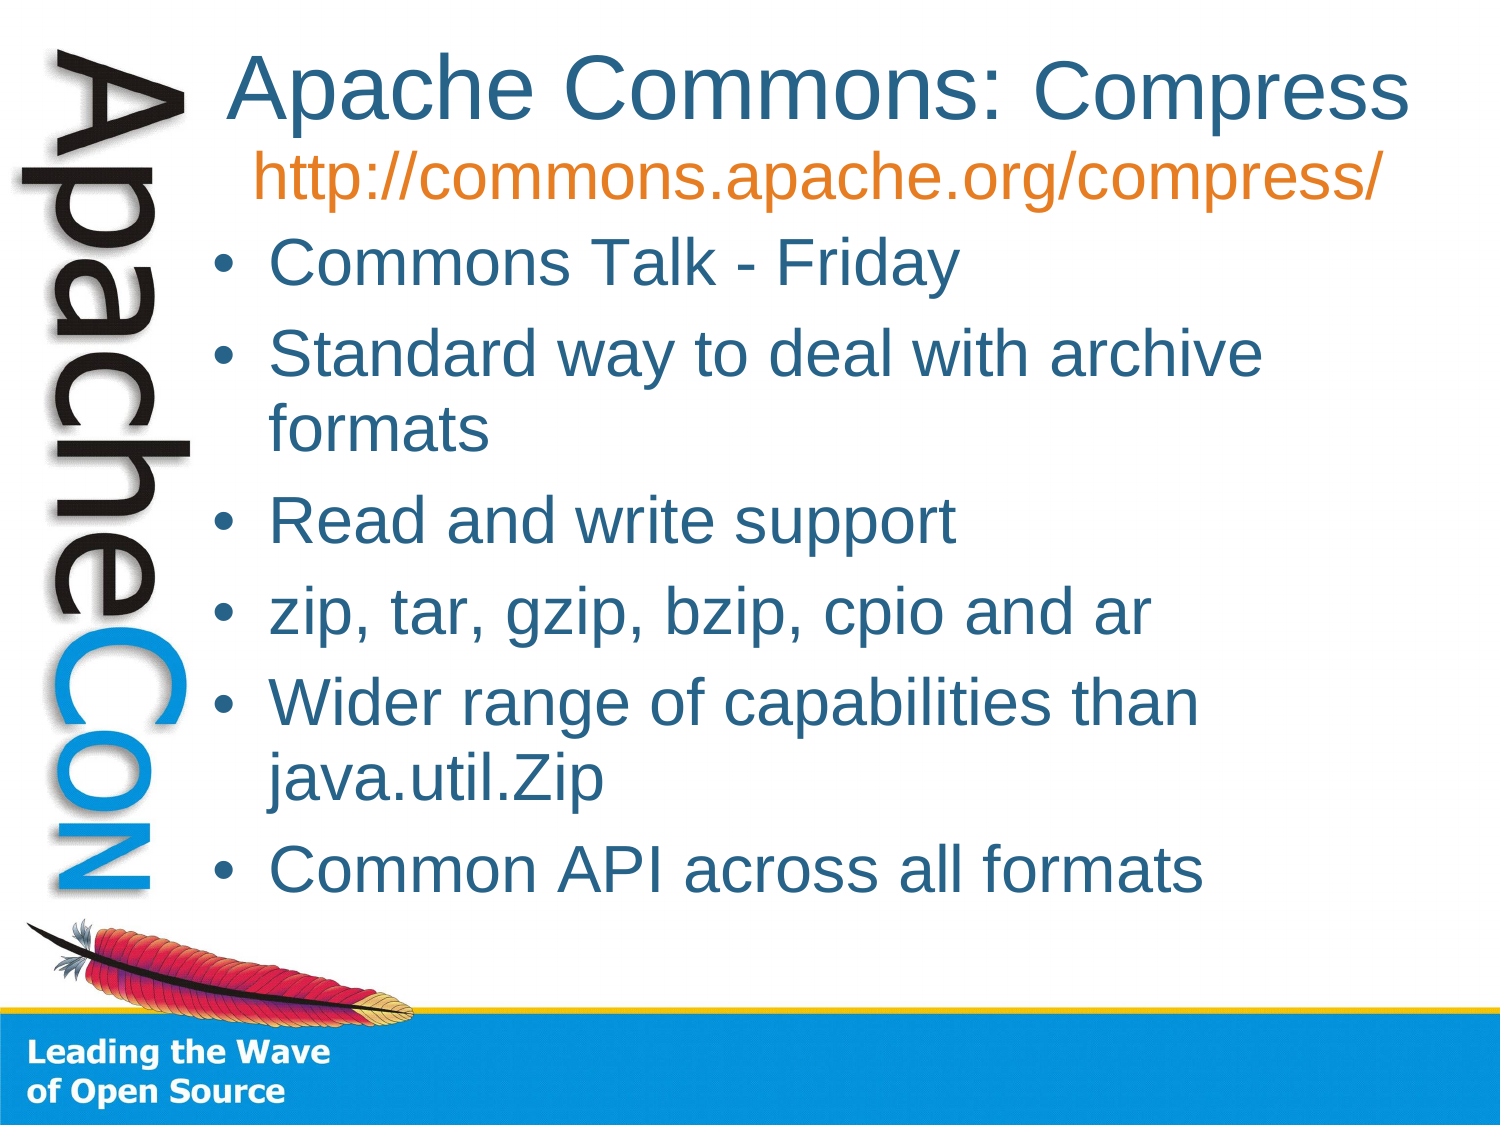

# Apache Commons: Compress http://commons.apache.org/compress/
Commons Talk - Friday
Standard way to deal with archive formats
Read and write support
zip, tar, gzip, bzip, cpio and ar
Wider range of capabilities than java.util.Zip
Common API across all formats